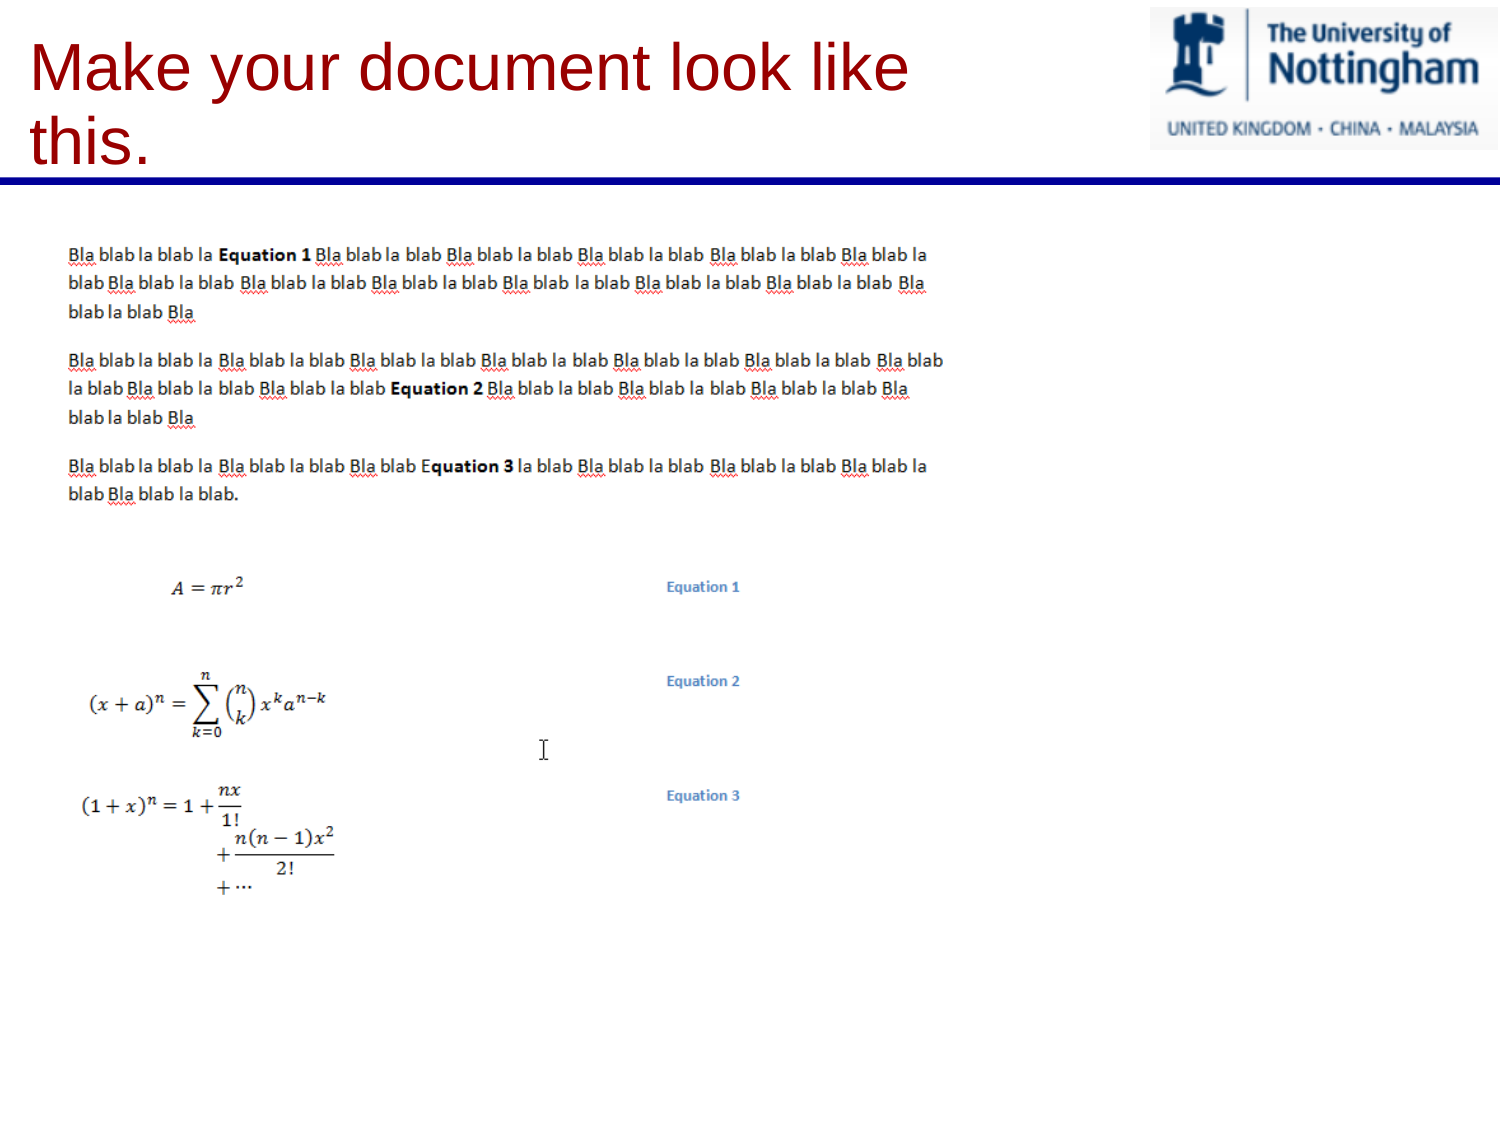

# Make your document look like this.